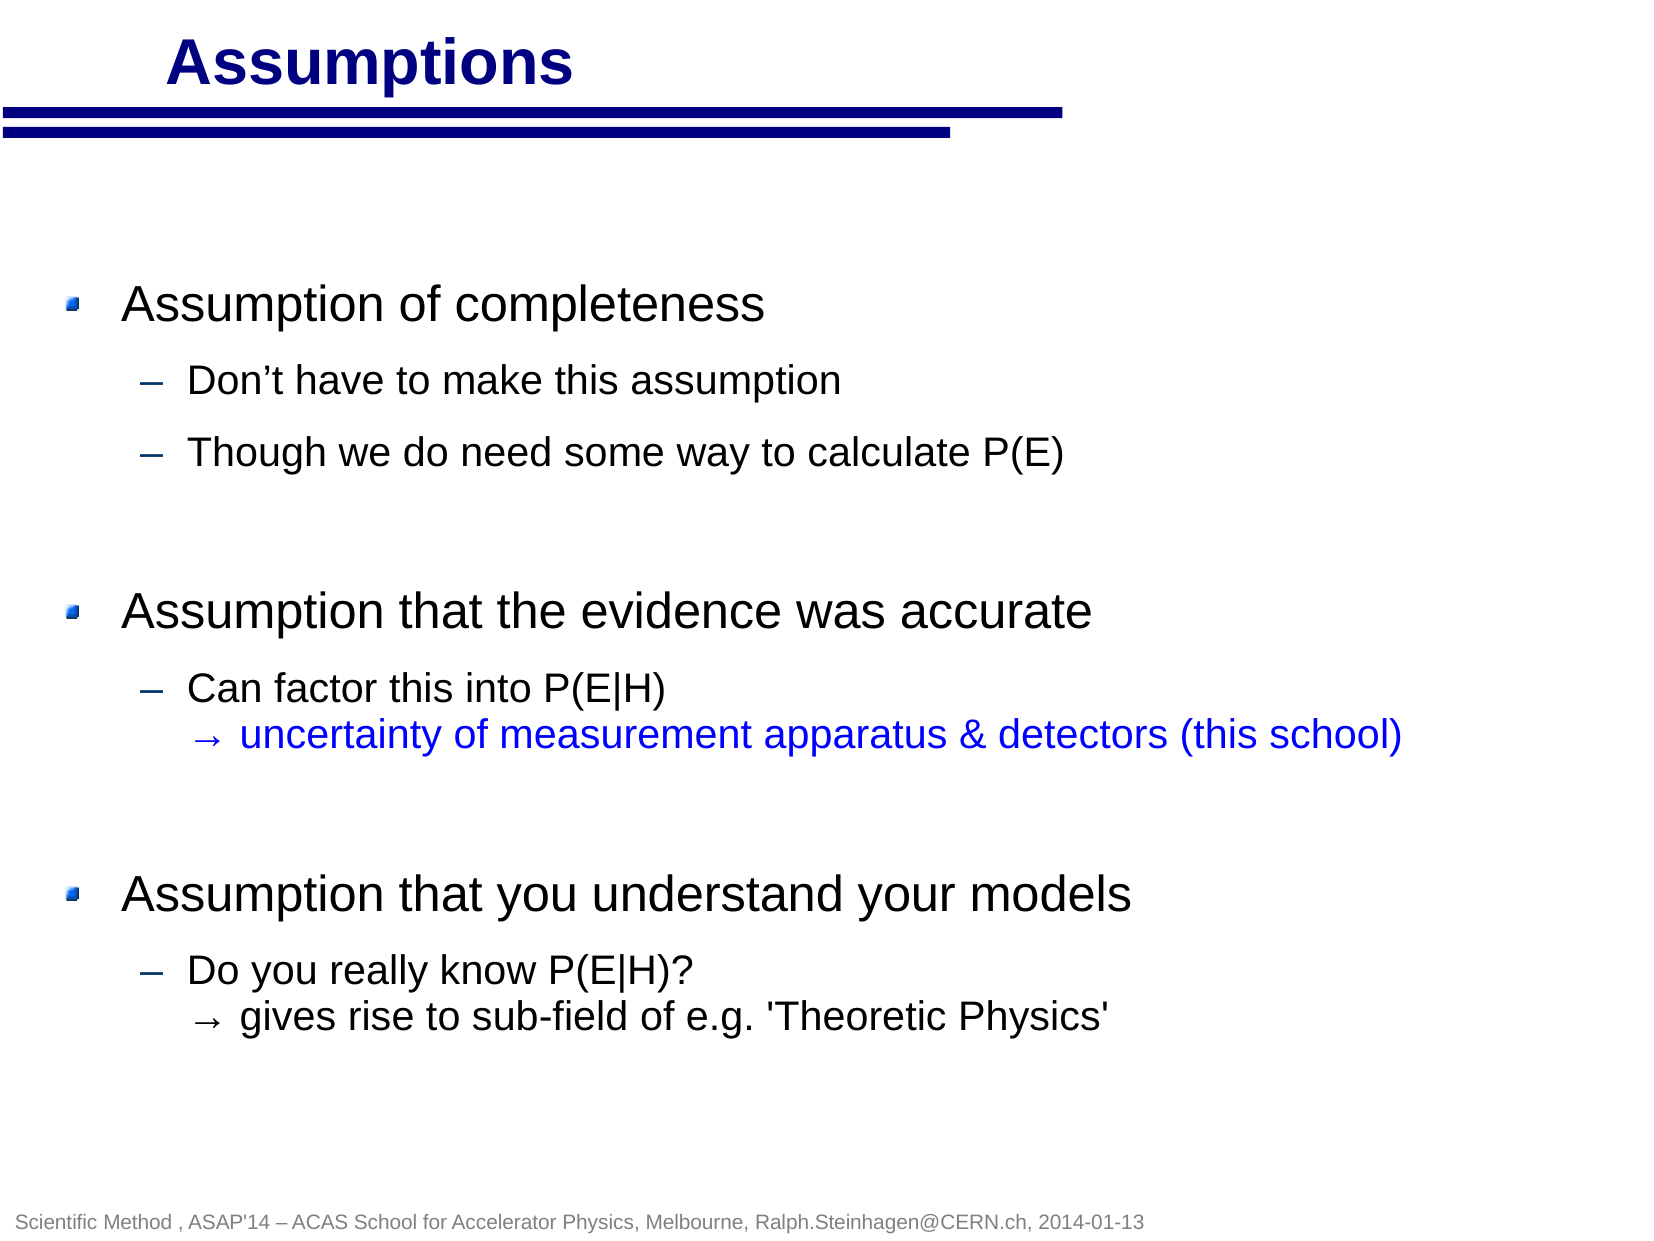

# Assumptions
Assumption of completeness
Don’t have to make this assumption
Though we do need some way to calculate P(E)
Assumption that the evidence was accurate
Can factor this into P(E|H) 						 → uncertainty of measurement apparatus & detectors (this school)
Assumption that you understand your models
Do you really know P(E|H)? 						 → gives rise to sub-field of e.g. 'Theoretic Physics'